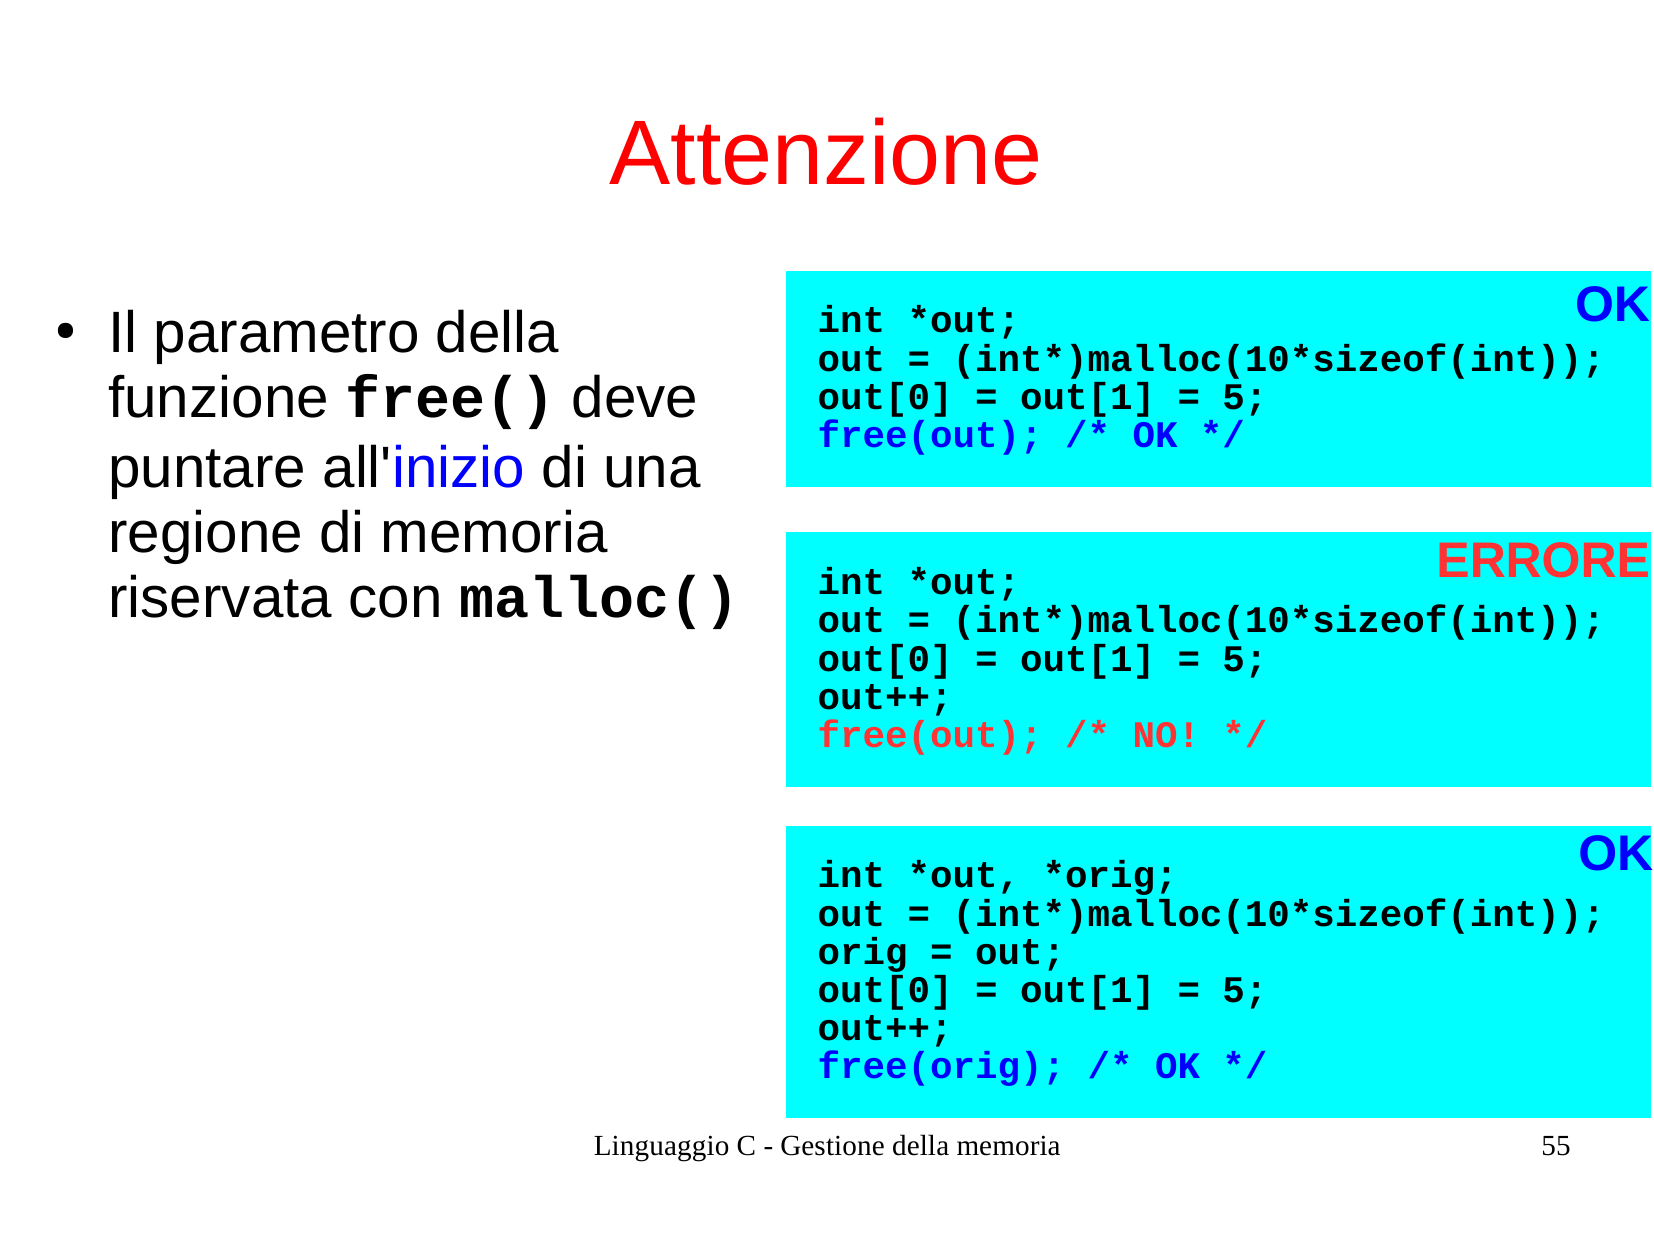

# Attenzione
int *out;
out = (int*)malloc(10*sizeof(int));
out[0] = out[1] = 5;
free(out); /* OK */
OK
Il parametro della funzione free() deve puntare all'inizio di una regione di memoria riservata con malloc()
ERRORE
int *out;
out = (int*)malloc(10*sizeof(int));
out[0] = out[1] = 5;
out++;
free(out); /* NO! */
OK
int *out, *orig;
out = (int*)malloc(10*sizeof(int));
orig = out;
out[0] = out[1] = 5;
out++;
free(orig); /* OK */
Linguaggio C - Gestione della memoria
55